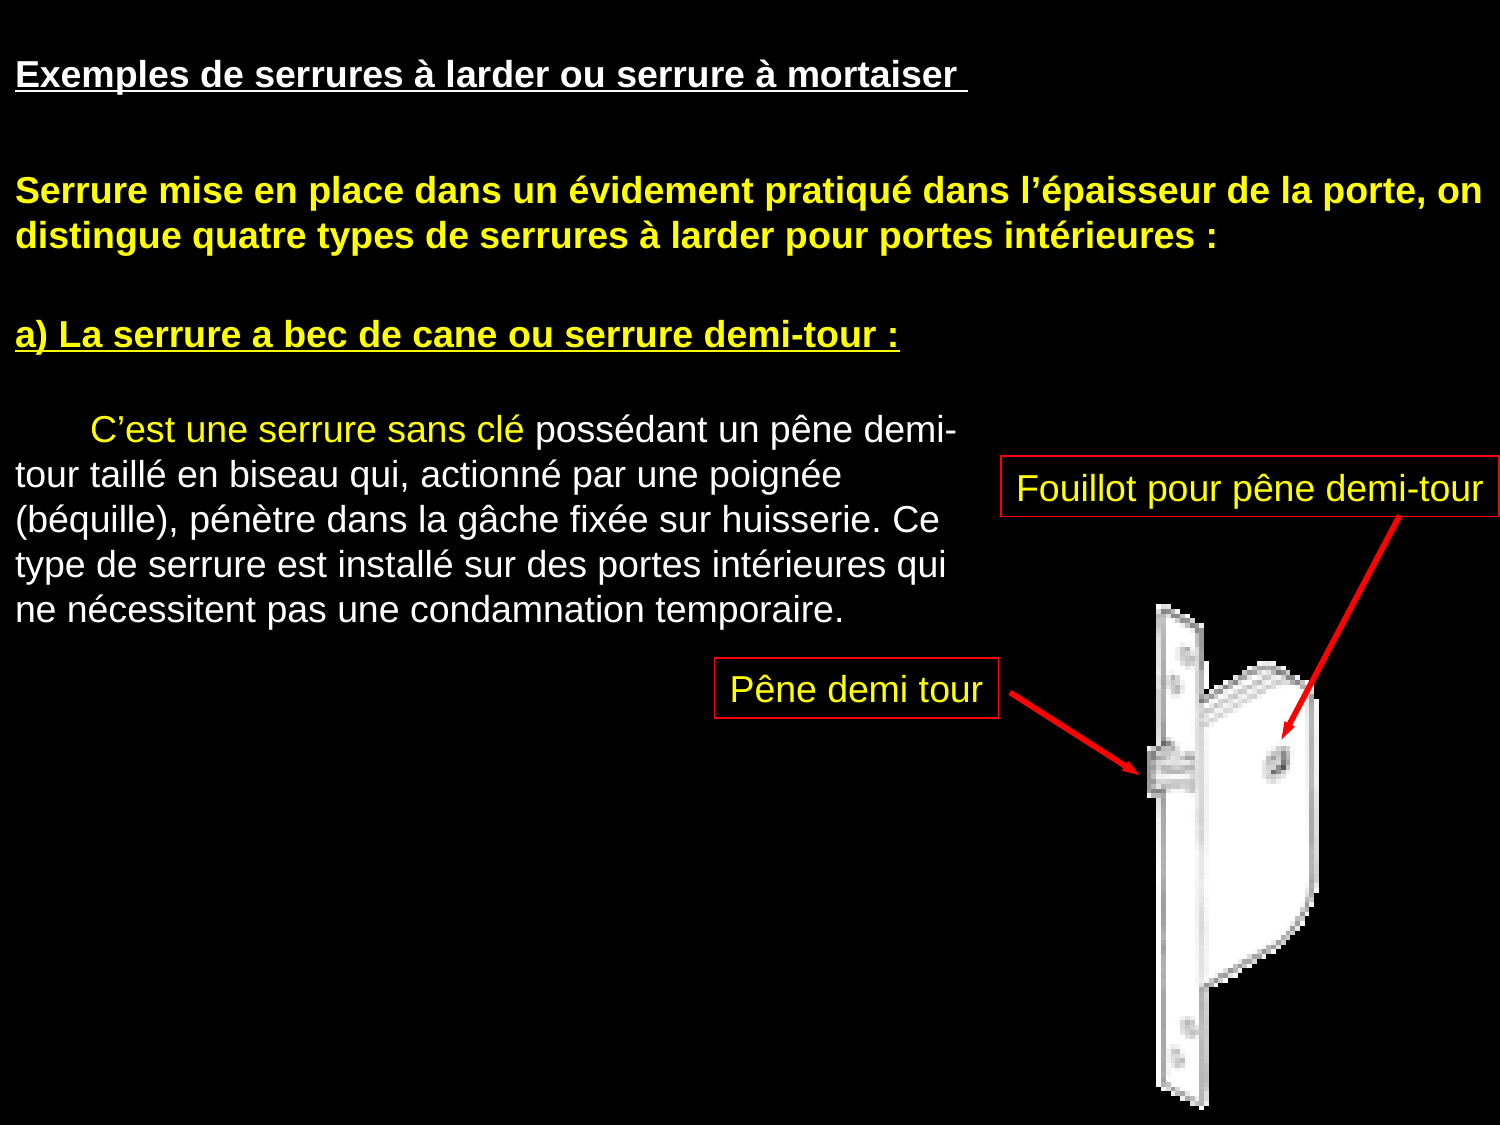

Exemples de serrures à larder ou serrure à mortaiser
Serrure mise en place dans un évidement pratiqué dans l’épaisseur de la porte, on distingue quatre types de serrures à larder pour portes intérieures :
a) La serrure a bec de cane ou serrure demi-tour :
	C’est une serrure sans clé possédant un pêne demi-tour taillé en biseau qui, actionné par une poignée (béquille), pénètre dans la gâche fixée sur huisserie. Ce type de serrure est installé sur des portes intérieures qui ne nécessitent pas une condamnation temporaire.
Fouillot pour pêne demi-tour
Pêne demi tour